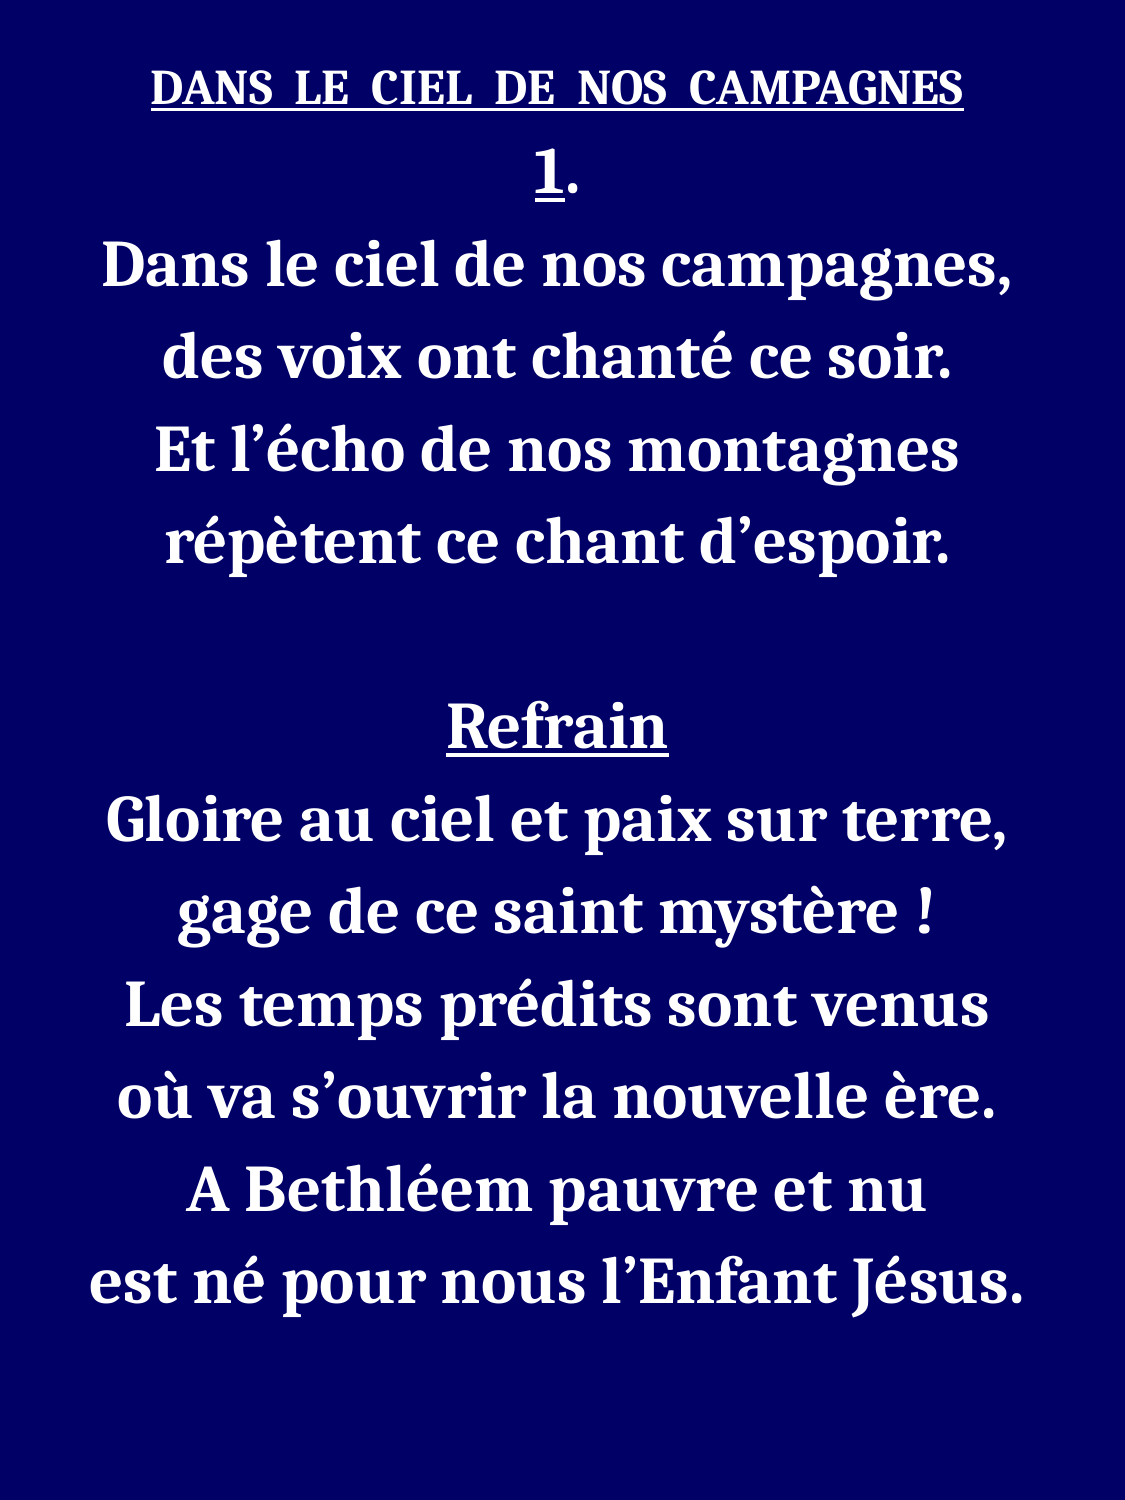

DANS LE CIEL DE NOS CAMPAGNES
1.
Dans le ciel de nos campagnes,
des voix ont chanté ce soir.
Et l’écho de nos montagnes
répètent ce chant d’espoir.
Refrain
Gloire au ciel et paix sur terre,
gage de ce saint mystère !
Les temps prédits sont venus
où va s’ouvrir la nouvelle ère.
A Bethléem pauvre et nu
est né pour nous l’Enfant Jésus.